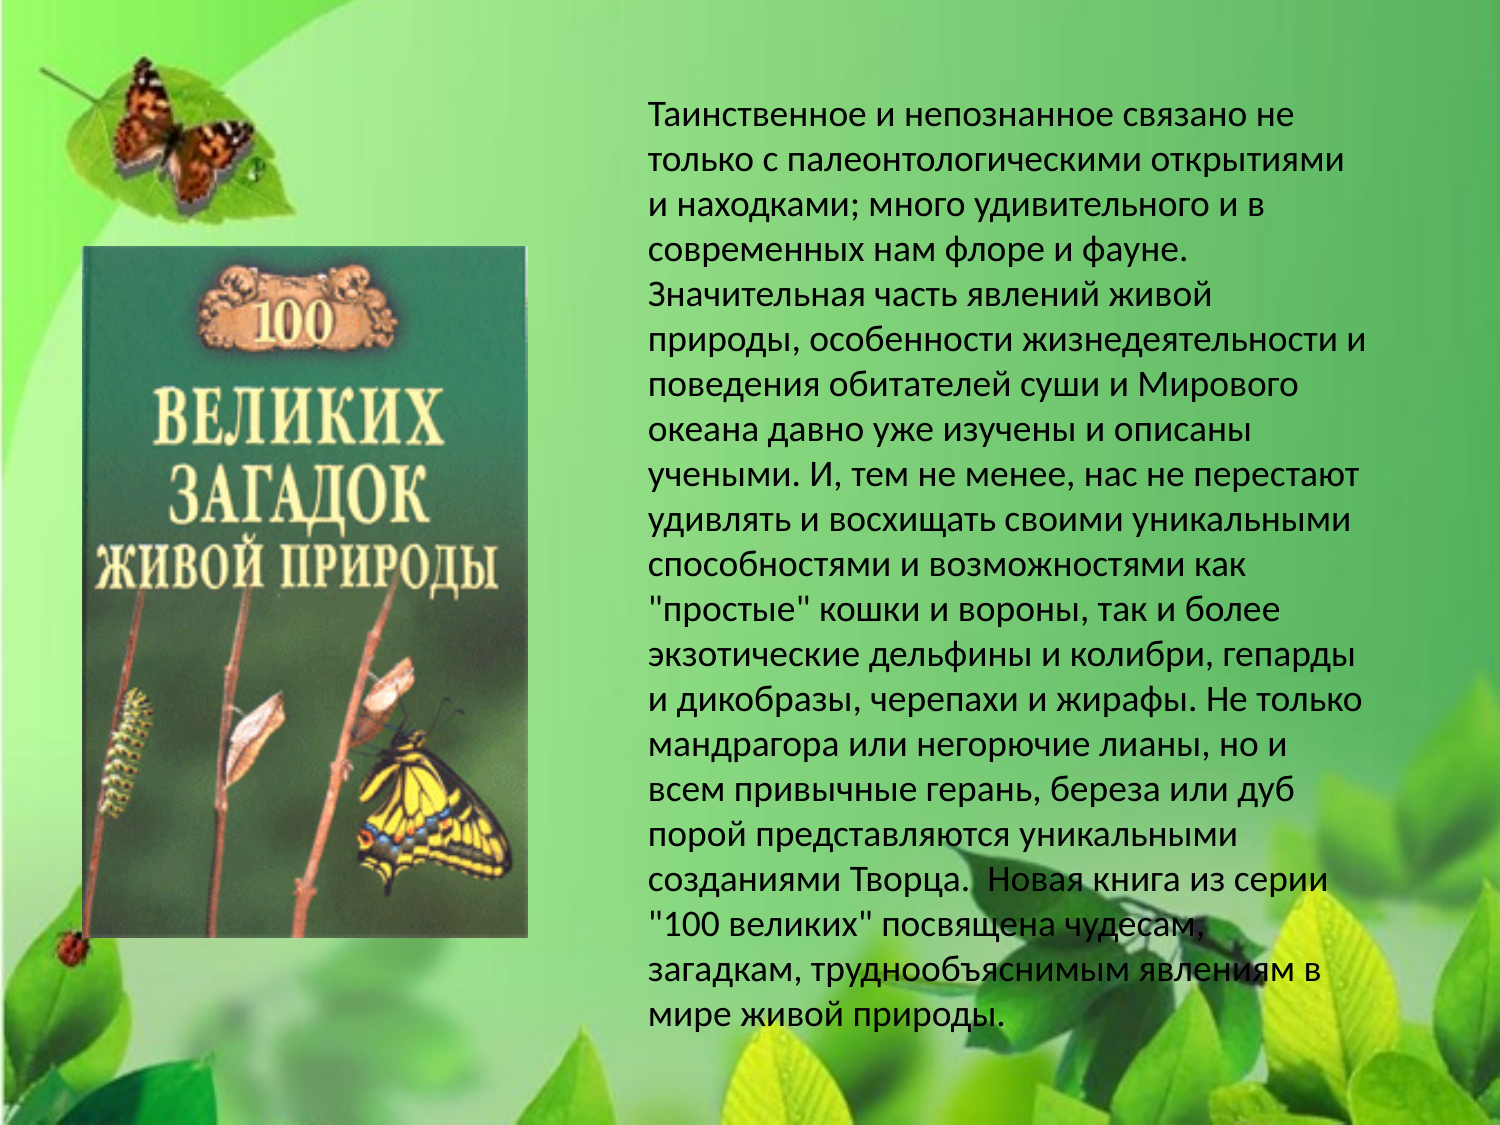

Таинственное и непознанное связано не только с палеонтологическими открытиями и находками; много удивительного и в современных нам флоре и фауне. Значительная часть явлений живой природы, особенности жизнедеятельности и поведения обитателей суши и Мирового океана давно уже изучены и описаны учеными. И, тем не менее, нас не перестают удивлять и восхищать своими уникальными способностями и возможностями как "простые" кошки и вороны, так и более экзотические дельфины и колибри, гепарды и дикобразы, черепахи и жирафы. Не только мандрагора или негорючие лианы, но и всем привычные герань, береза или дуб порой представляются уникальными созданиями Творца. Новая книга из серии "100 великих" посвящена чудесам, загадкам, труднообъяснимым явлениям в мире живой природы.